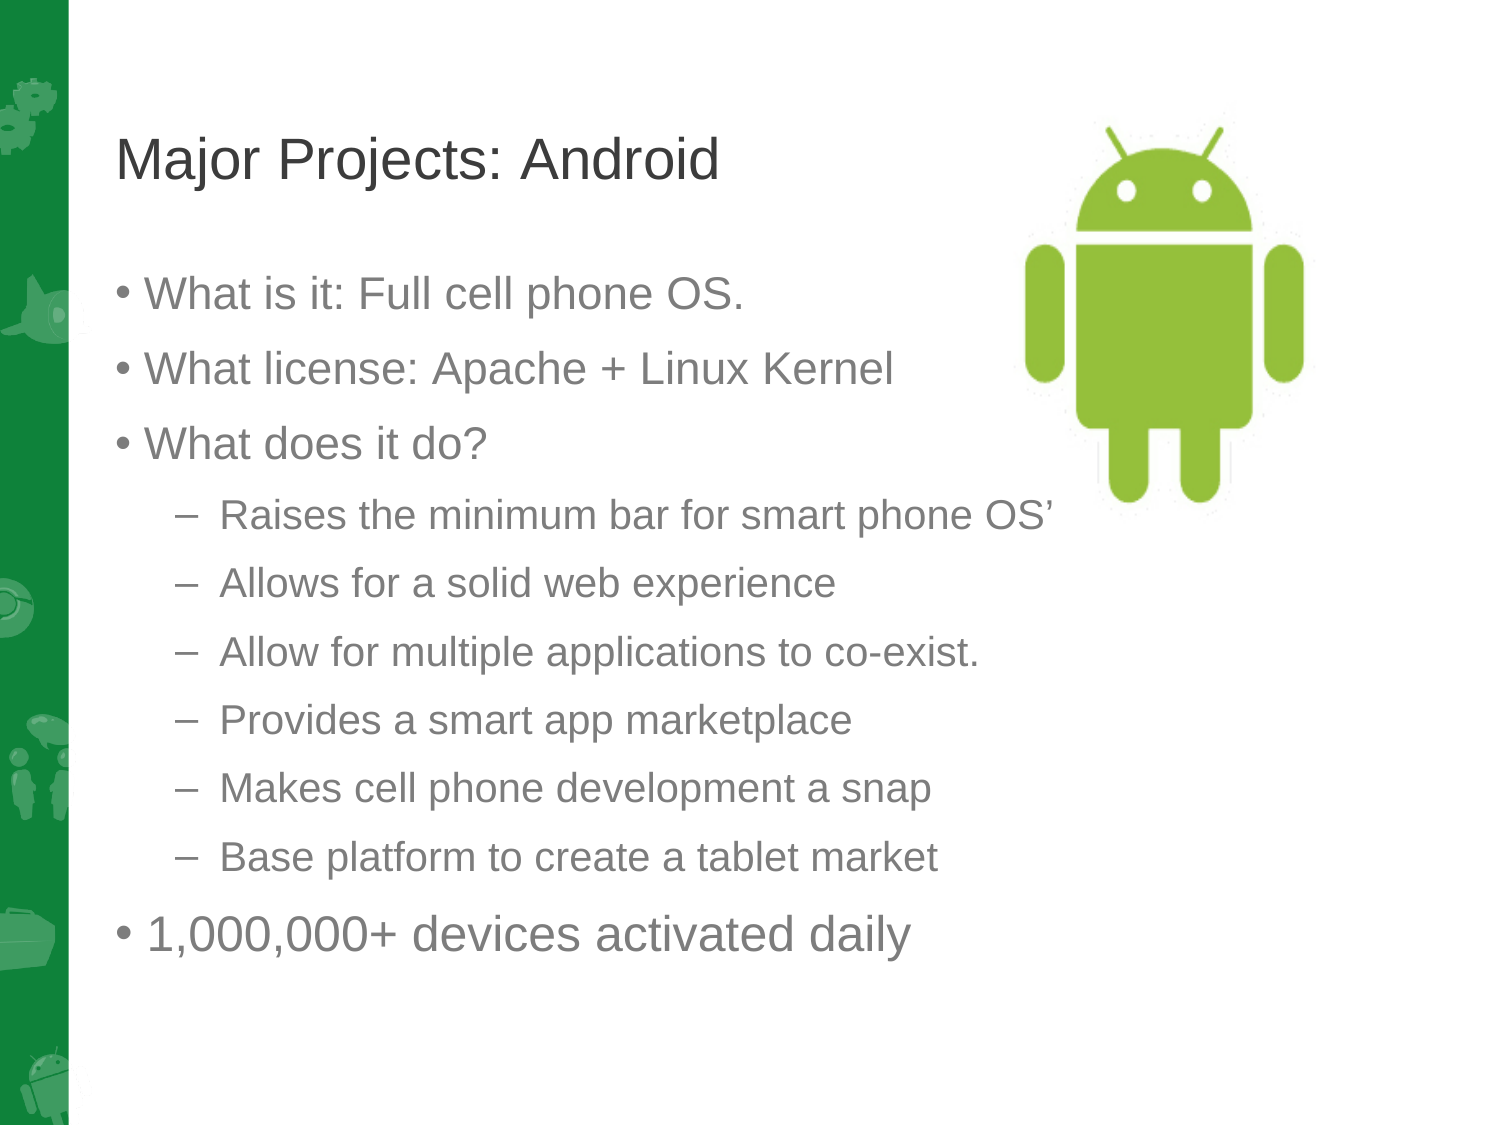

Major Projects: Android
 What is it: Full cell phone OS.
 What license: Apache + Linux Kernel
 What does it do?
Raises the minimum bar for smart phone OS’
Allows for a solid web experience
Allow for multiple applications to co-exist.
Provides a smart app marketplace
Makes cell phone development a snap
Base platform to create a tablet market
 1,000,000+ devices activated daily